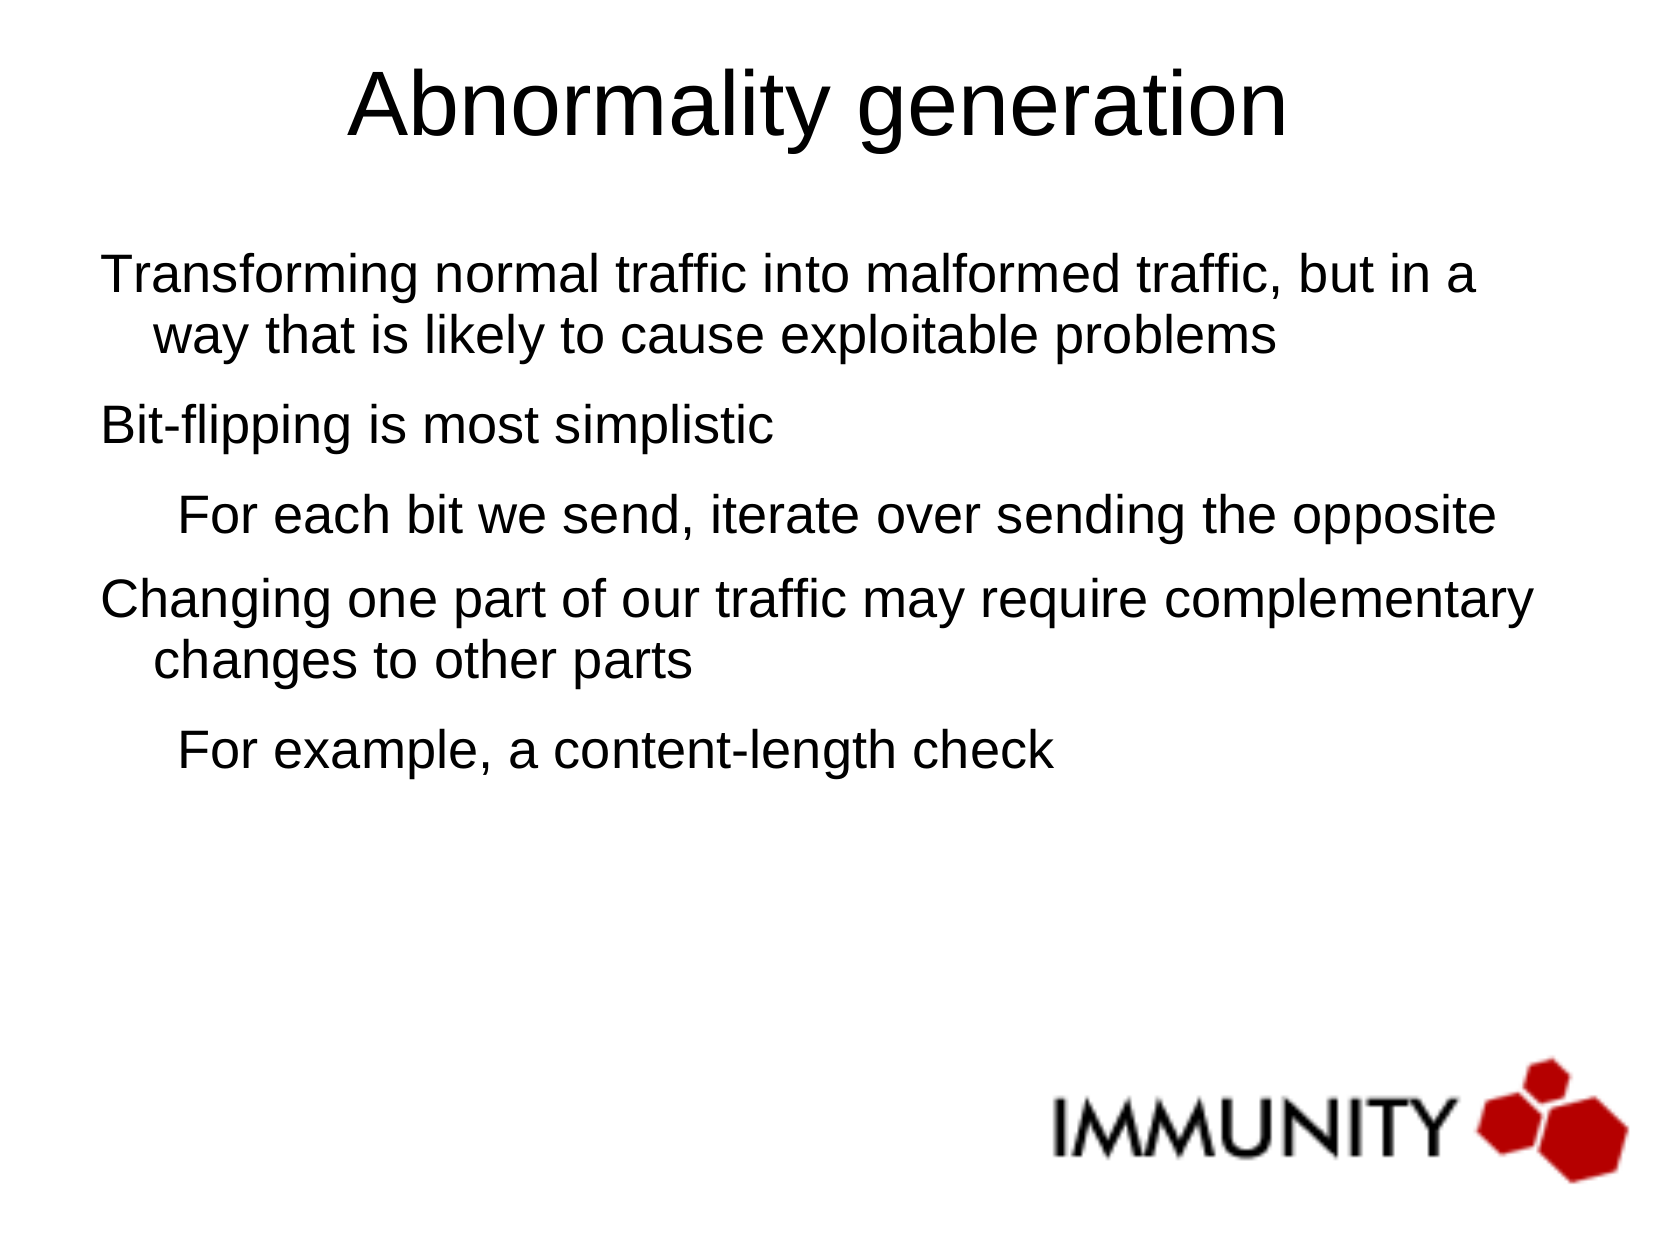

# Abnormality generation
Transforming normal traffic into malformed traffic, but in a way that is likely to cause exploitable problems
Bit-flipping is most simplistic
For each bit we send, iterate over sending the opposite
Changing one part of our traffic may require complementary changes to other parts
For example, a content-length check